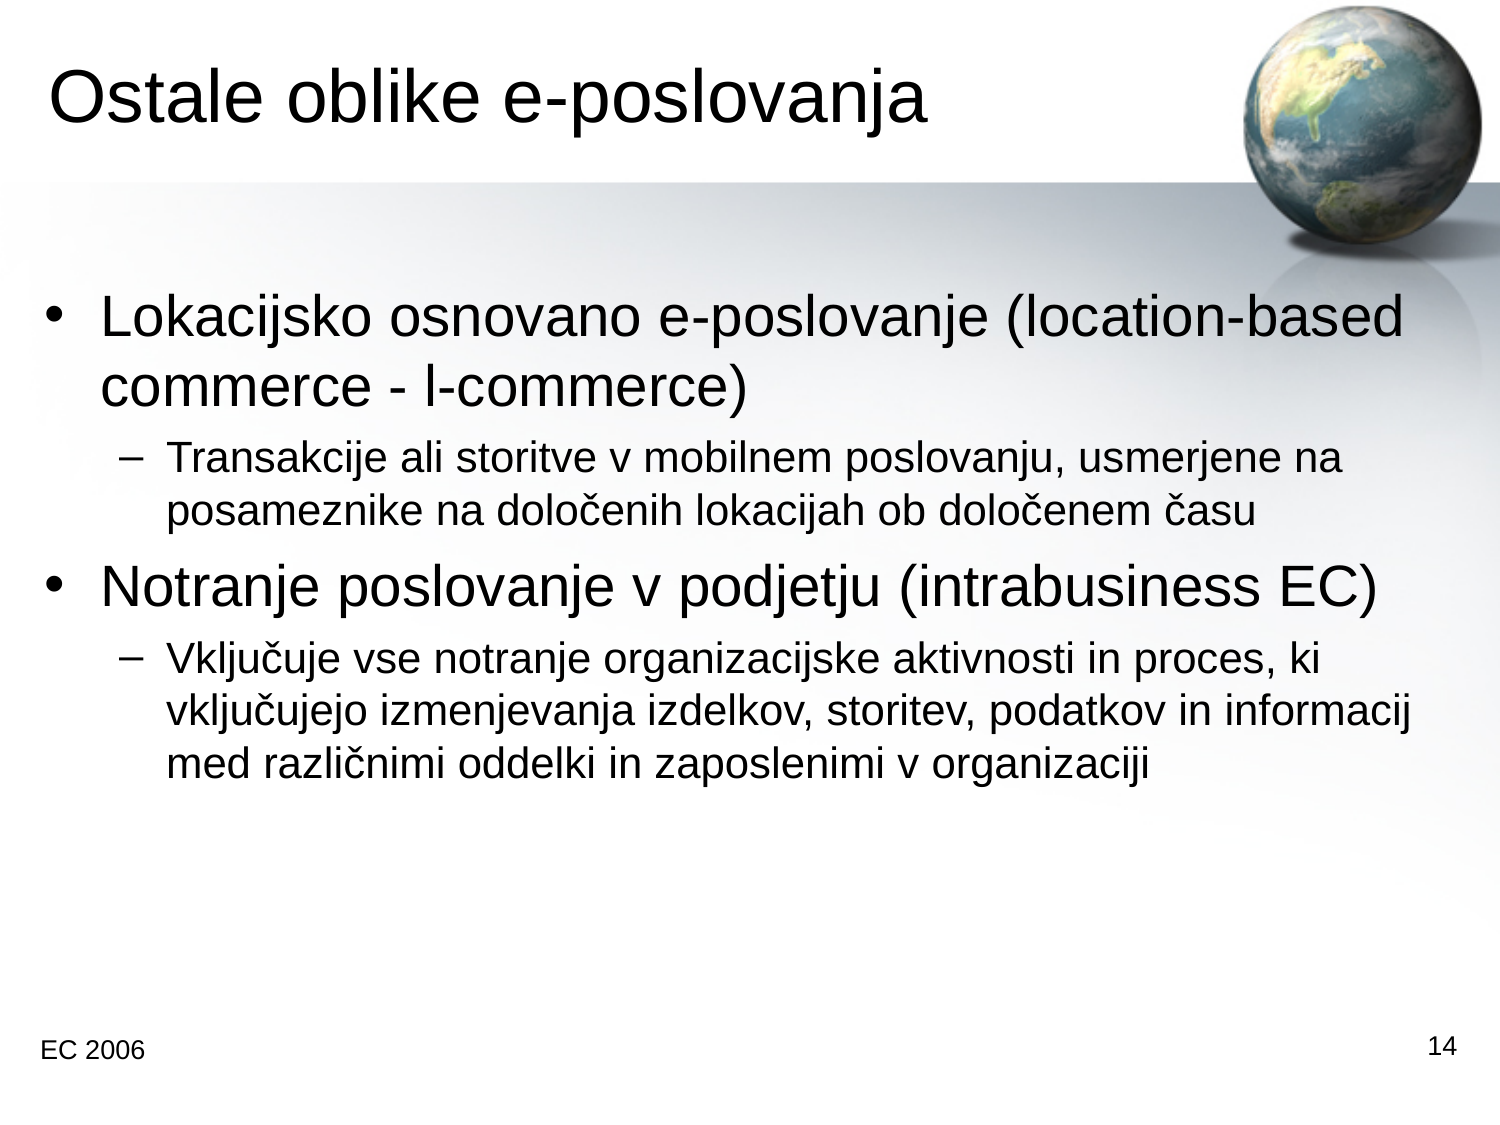

# Ostale oblike e-poslovanja
Lokacijsko osnovano e-poslovanje (location-based commerce - l-commerce)
Transakcije ali storitve v mobilnem poslovanju, usmerjene na posameznike na določenih lokacijah ob določenem času
Notranje poslovanje v podjetju (intrabusiness EC)
Vključuje vse notranje organizacijske aktivnosti in proces, ki vključujejo izmenjevanja izdelkov, storitev, podatkov in informacij med različnimi oddelki in zaposlenimi v organizaciji
EC 2006